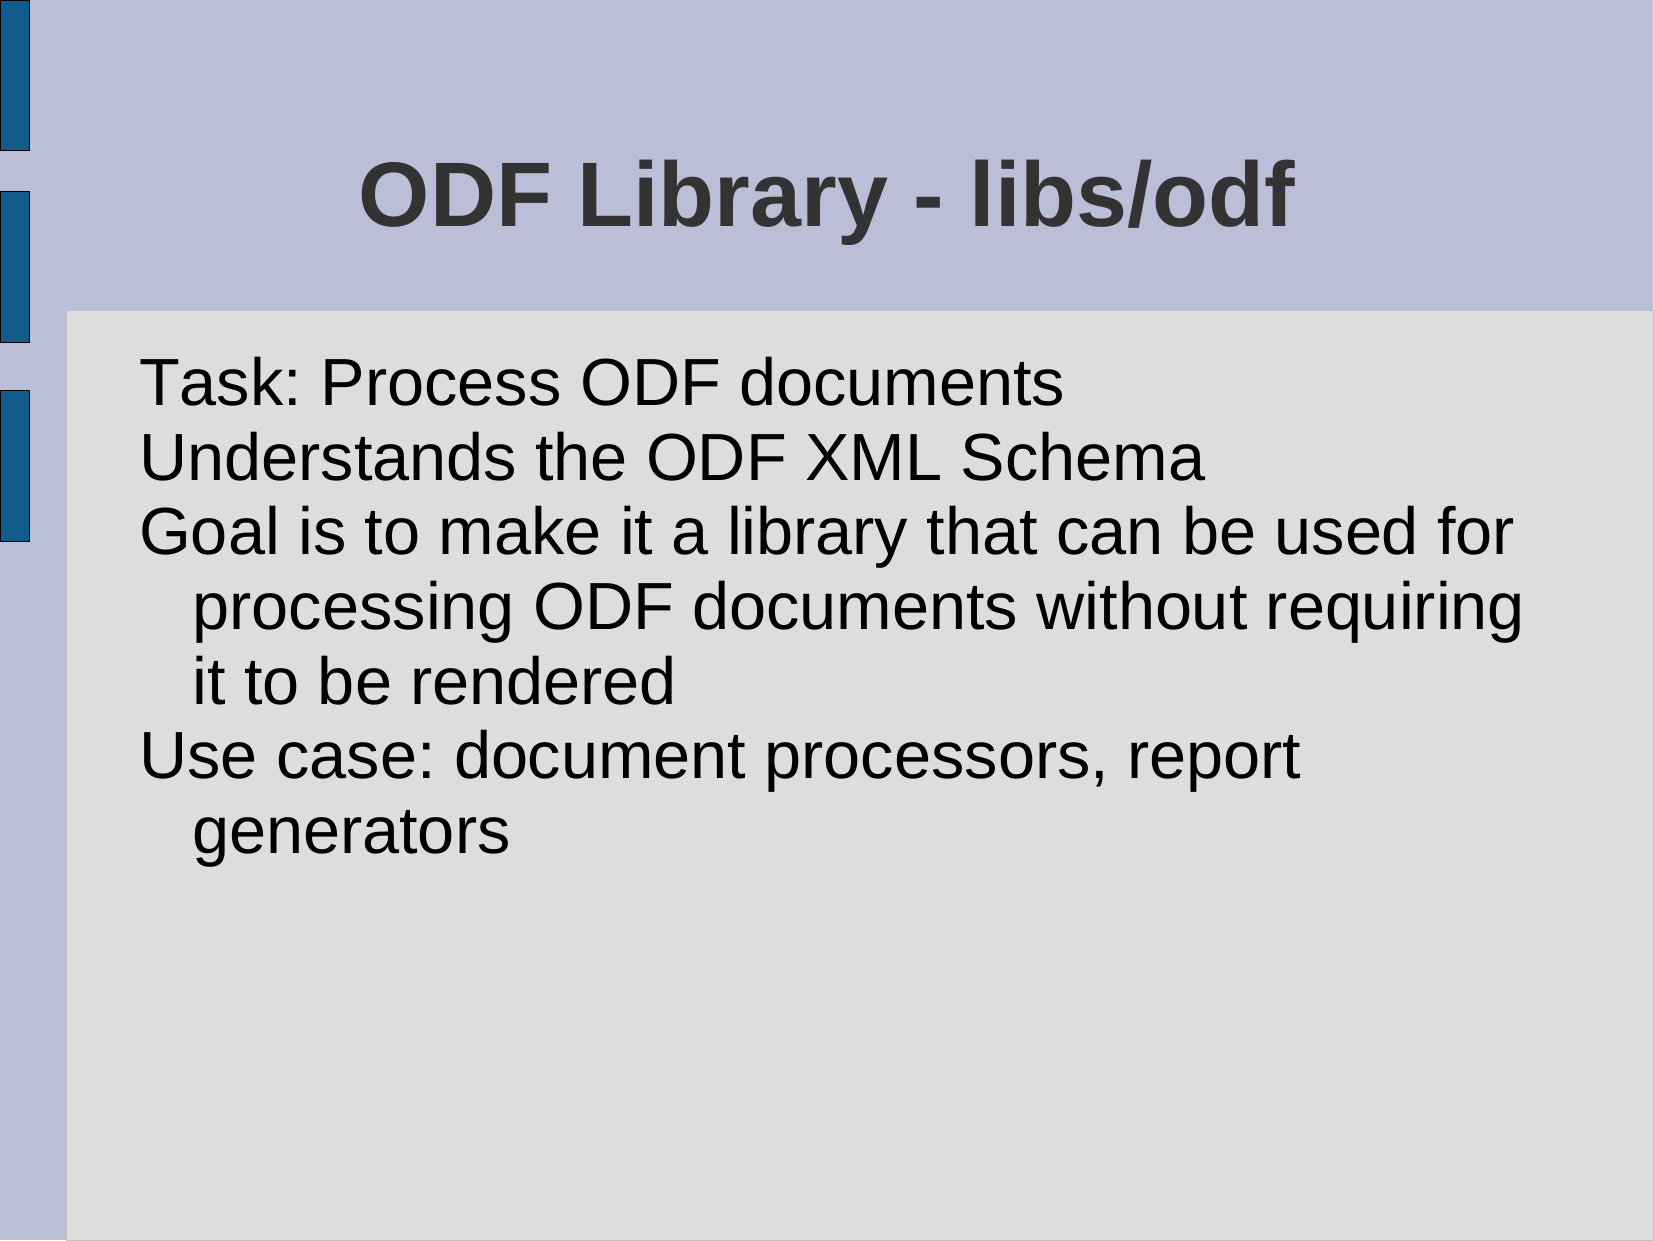

# ODF Library - libs/odf
Task: Process ODF documents
Understands the ODF XML Schema
Goal is to make it a library that can be used for processing ODF documents without requiring it to be rendered
Use case: document processors, report generators